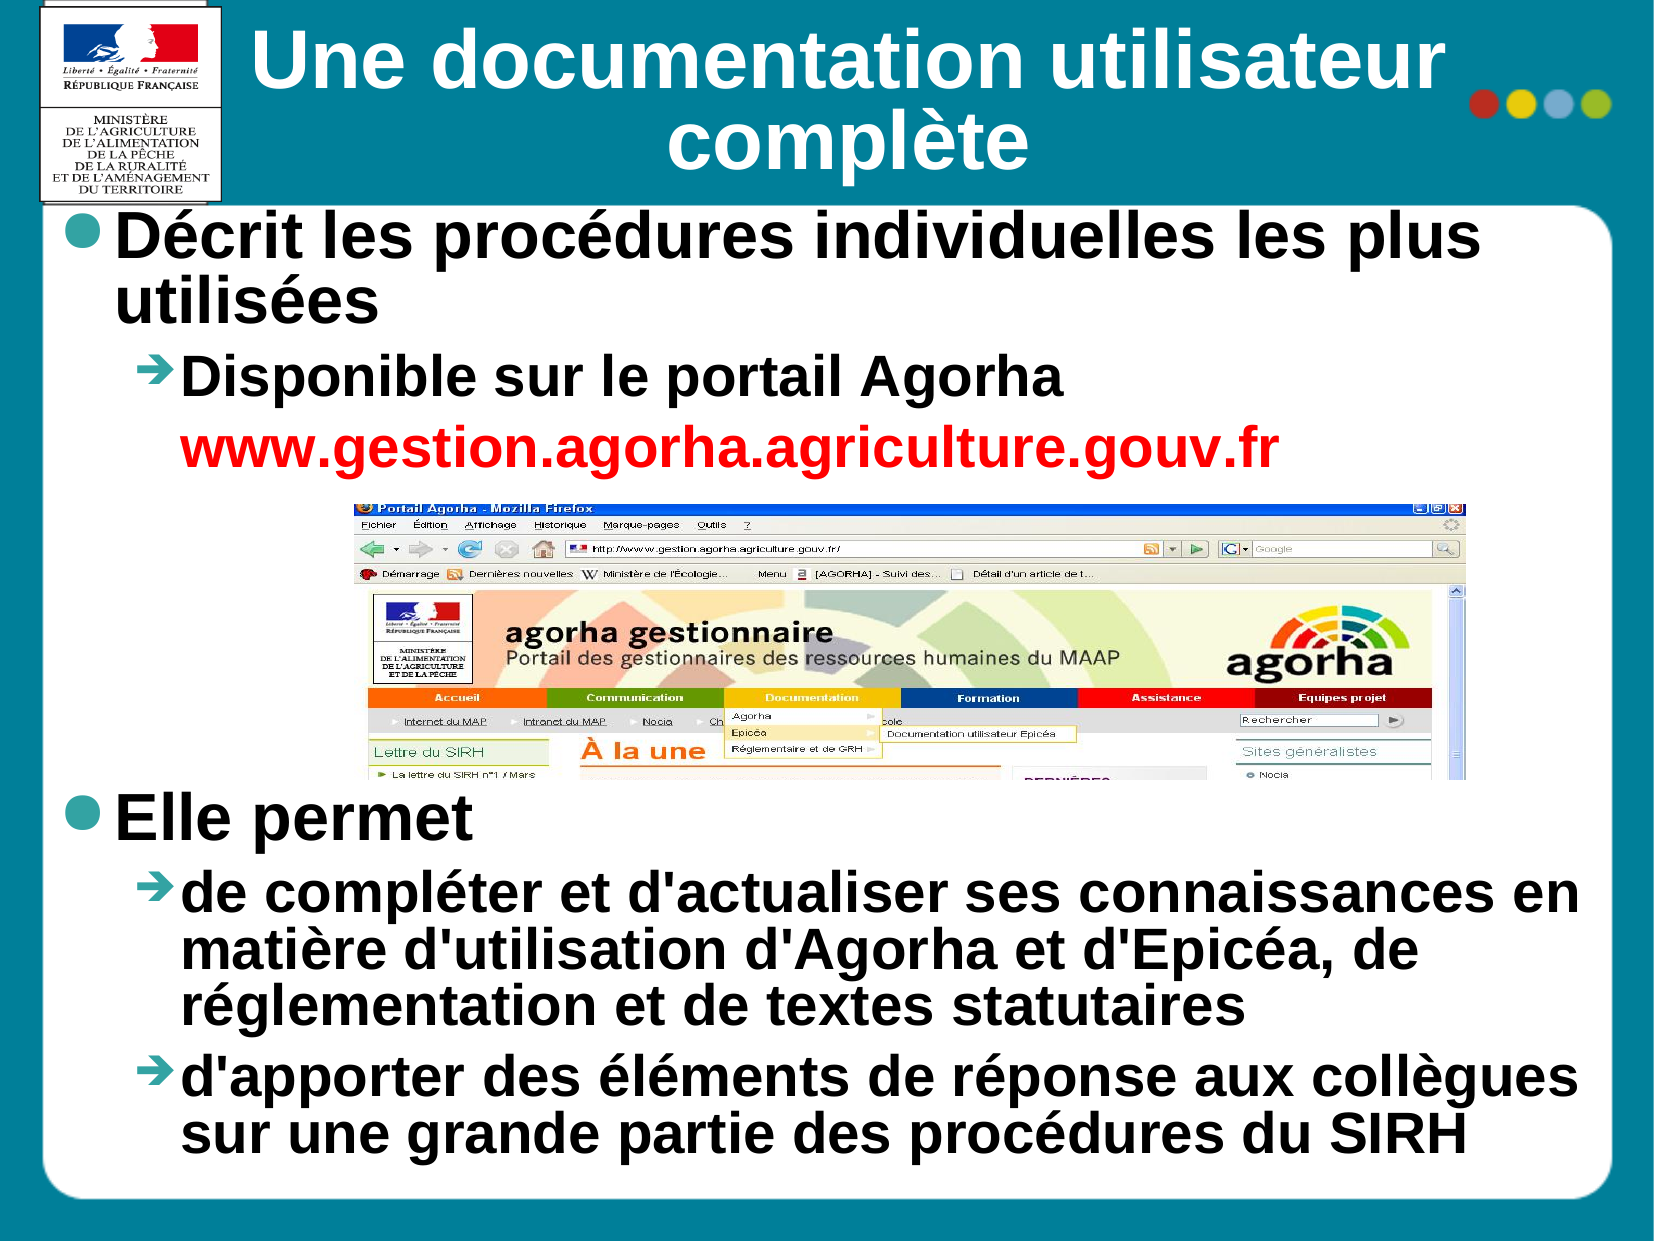

# Une documentation utilisateur complète
Décrit les procédures individuelles les plus utilisées
Disponible sur le portail Agorha
www.gestion.agorha.agriculture.gouv.fr
Elle permet
de compléter et d'actualiser ses connaissances en matière d'utilisation d'Agorha et d'Epicéa, de réglementation et de textes statutaires
d'apporter des éléments de réponse aux collègues sur une grande partie des procédures du SIRH